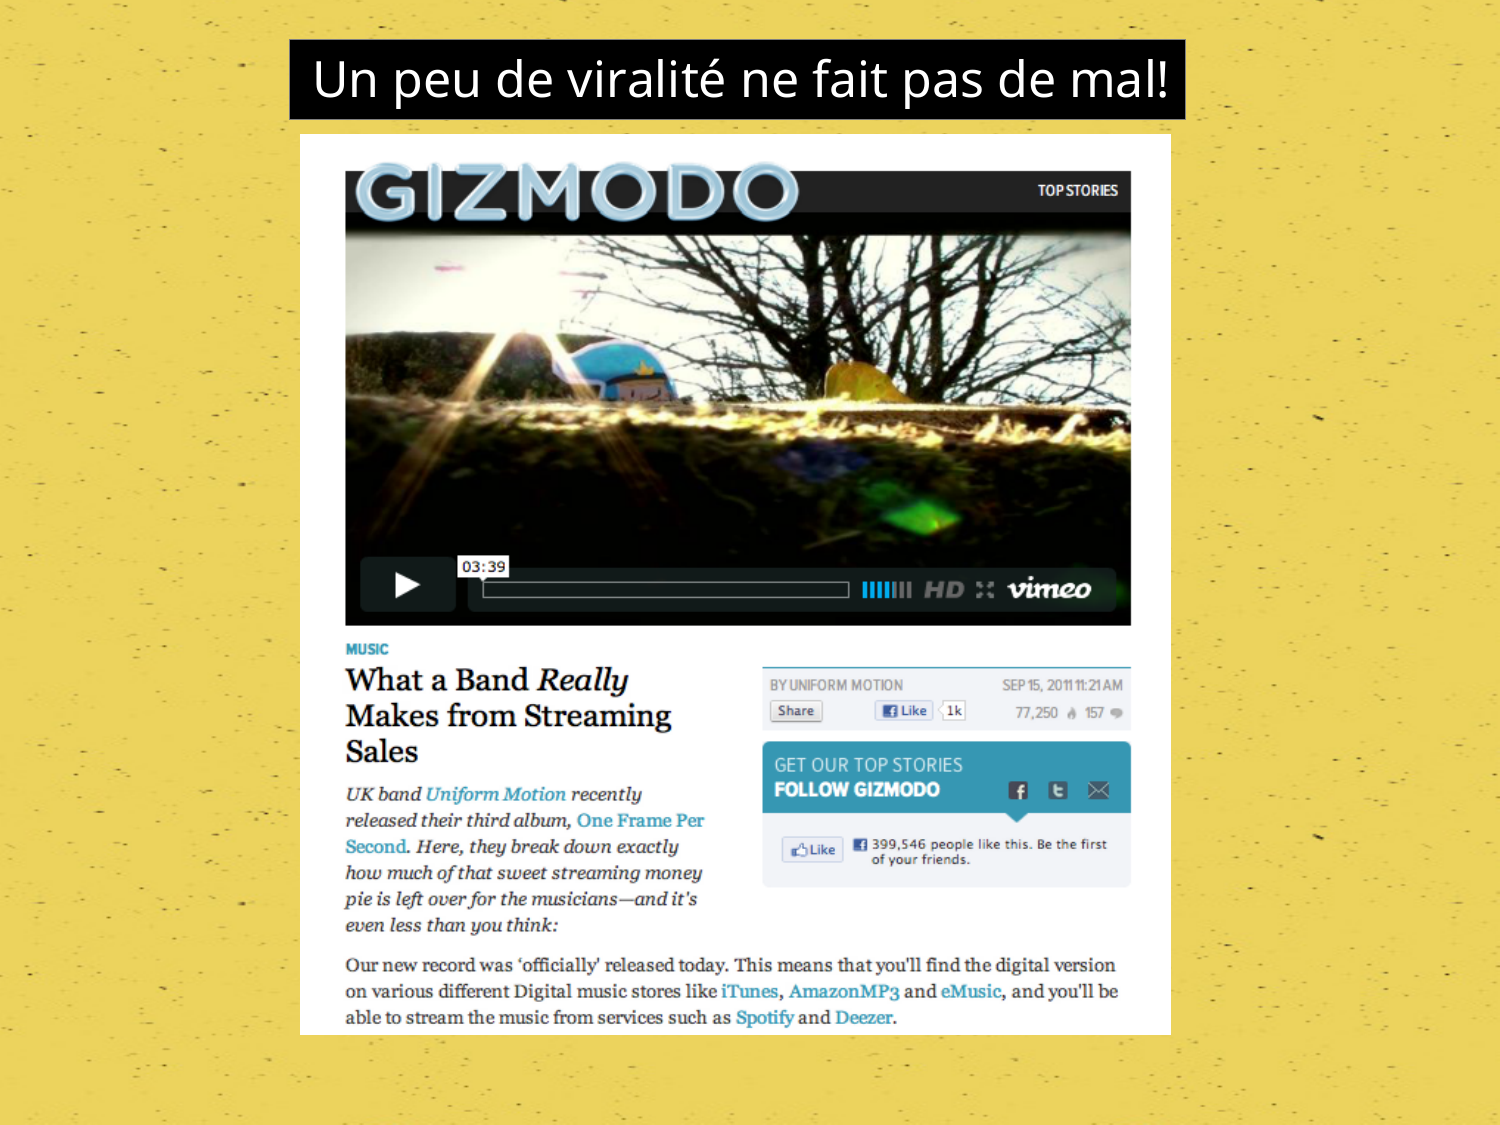

Un peu de viralité ne fait pas de mal!